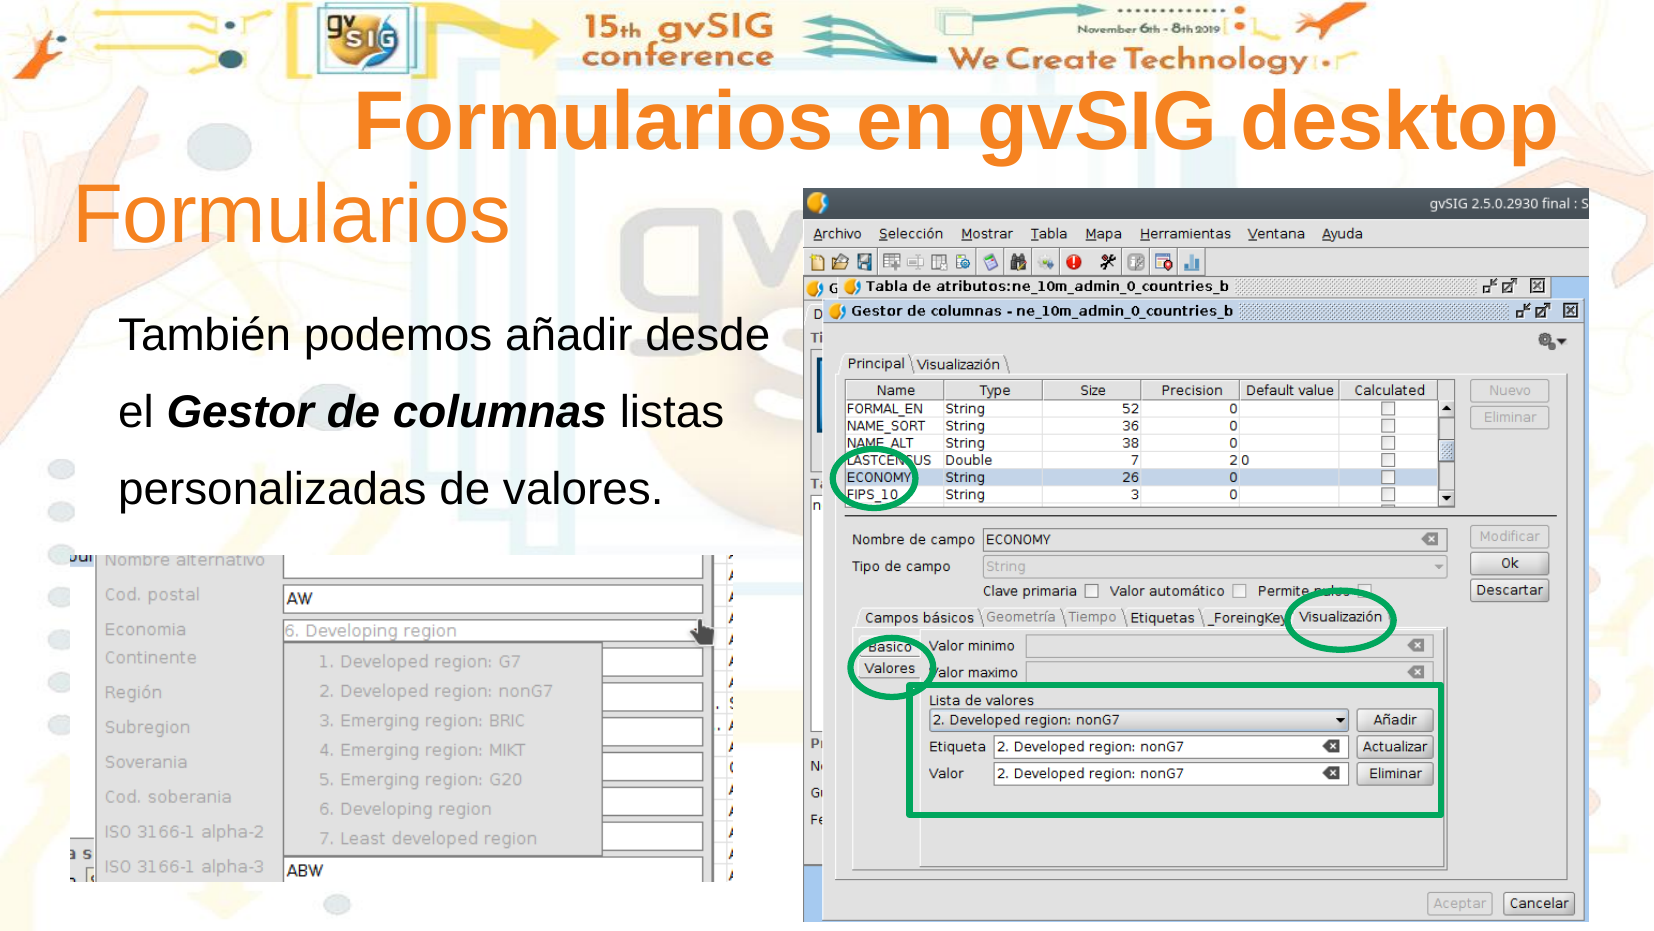

# Formularios en gvSIG desktop
Formularios
También podemos añadir desde el Gestor de columnas listas personalizadas de valores.